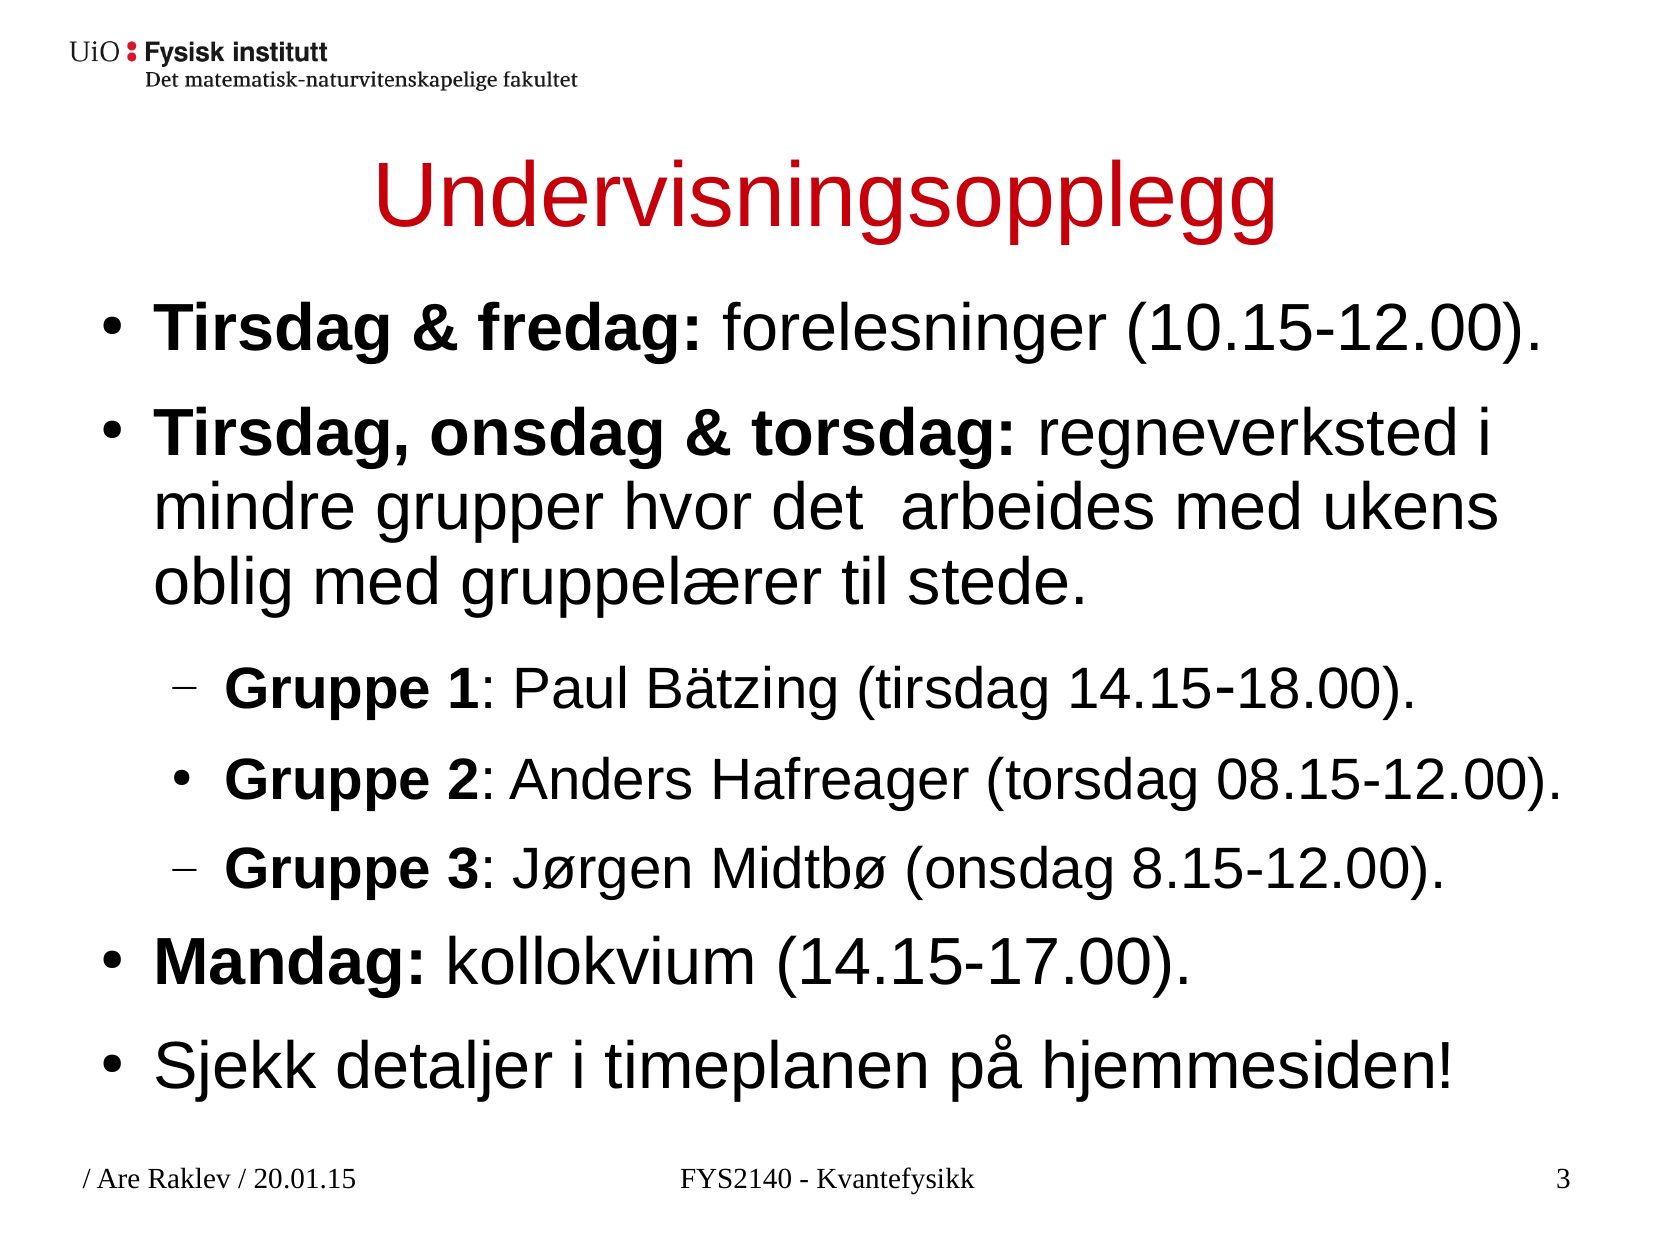

# Undervisningsopplegg
Tirsdag & fredag: forelesninger (10.15-12.00).
Tirsdag, onsdag & torsdag: regneverksted i mindre grupper hvor det arbeides med ukens oblig med gruppelærer til stede.
Gruppe 1: Paul Bätzing (tirsdag 14.15-18.00).
Gruppe 2: Anders Hafreager (torsdag 08.15-12.00).
Gruppe 3: Jørgen Midtbø (onsdag 8.15-12.00).
Mandag: kollokvium (14.15-17.00).
Sjekk detaljer i timeplanen på hjemmesiden!
/ Are Raklev / 20.01.15
FYS2140 - Kvantefysikk
3